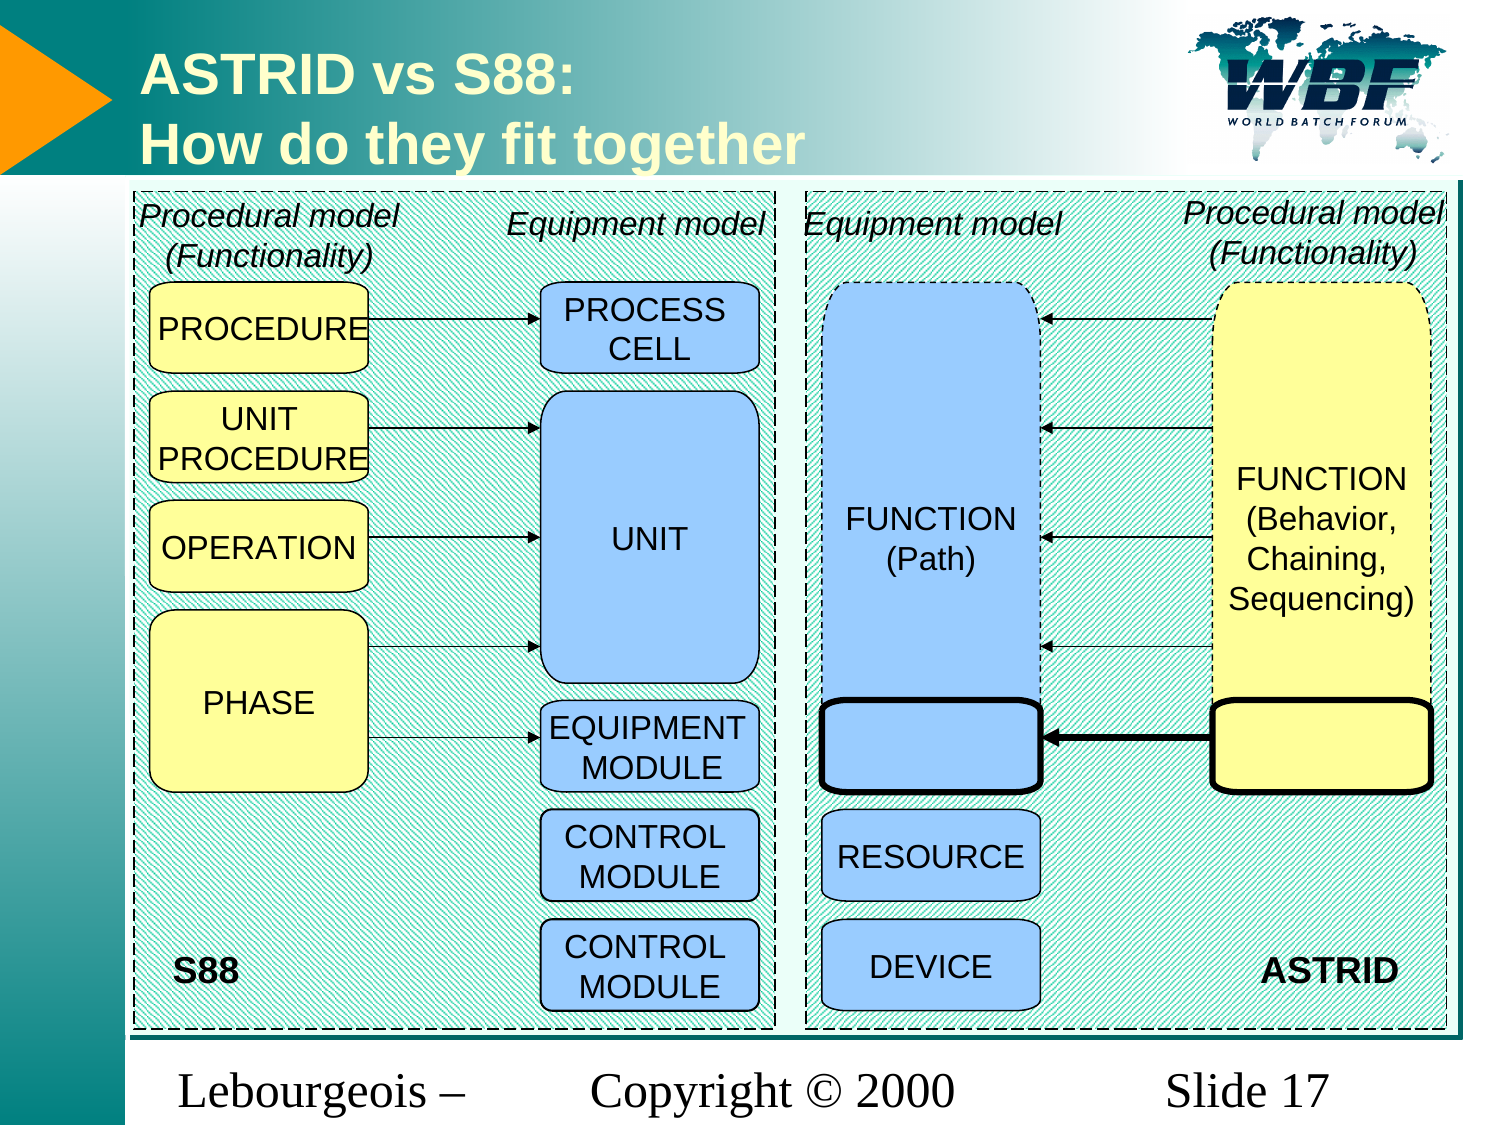

# ASTRID vs S88: How do they fit together
Procedural model
(Functionality)
Procedural model
(Functionality)
Equipment model
Equipment model
PROCEDURE
PROCESS
CELL
FUNCTION
(Path)
FUNCTION
(Behavior,
Chaining,
Sequencing)
UNIT
PROCEDURE
UNIT
OPERATION
PHASE
EQUIPMENT
MODULE
CONTROL
MODULE
RESOURCE
CONTROL
MODULE
DEVICE
S88
ASTRID
17